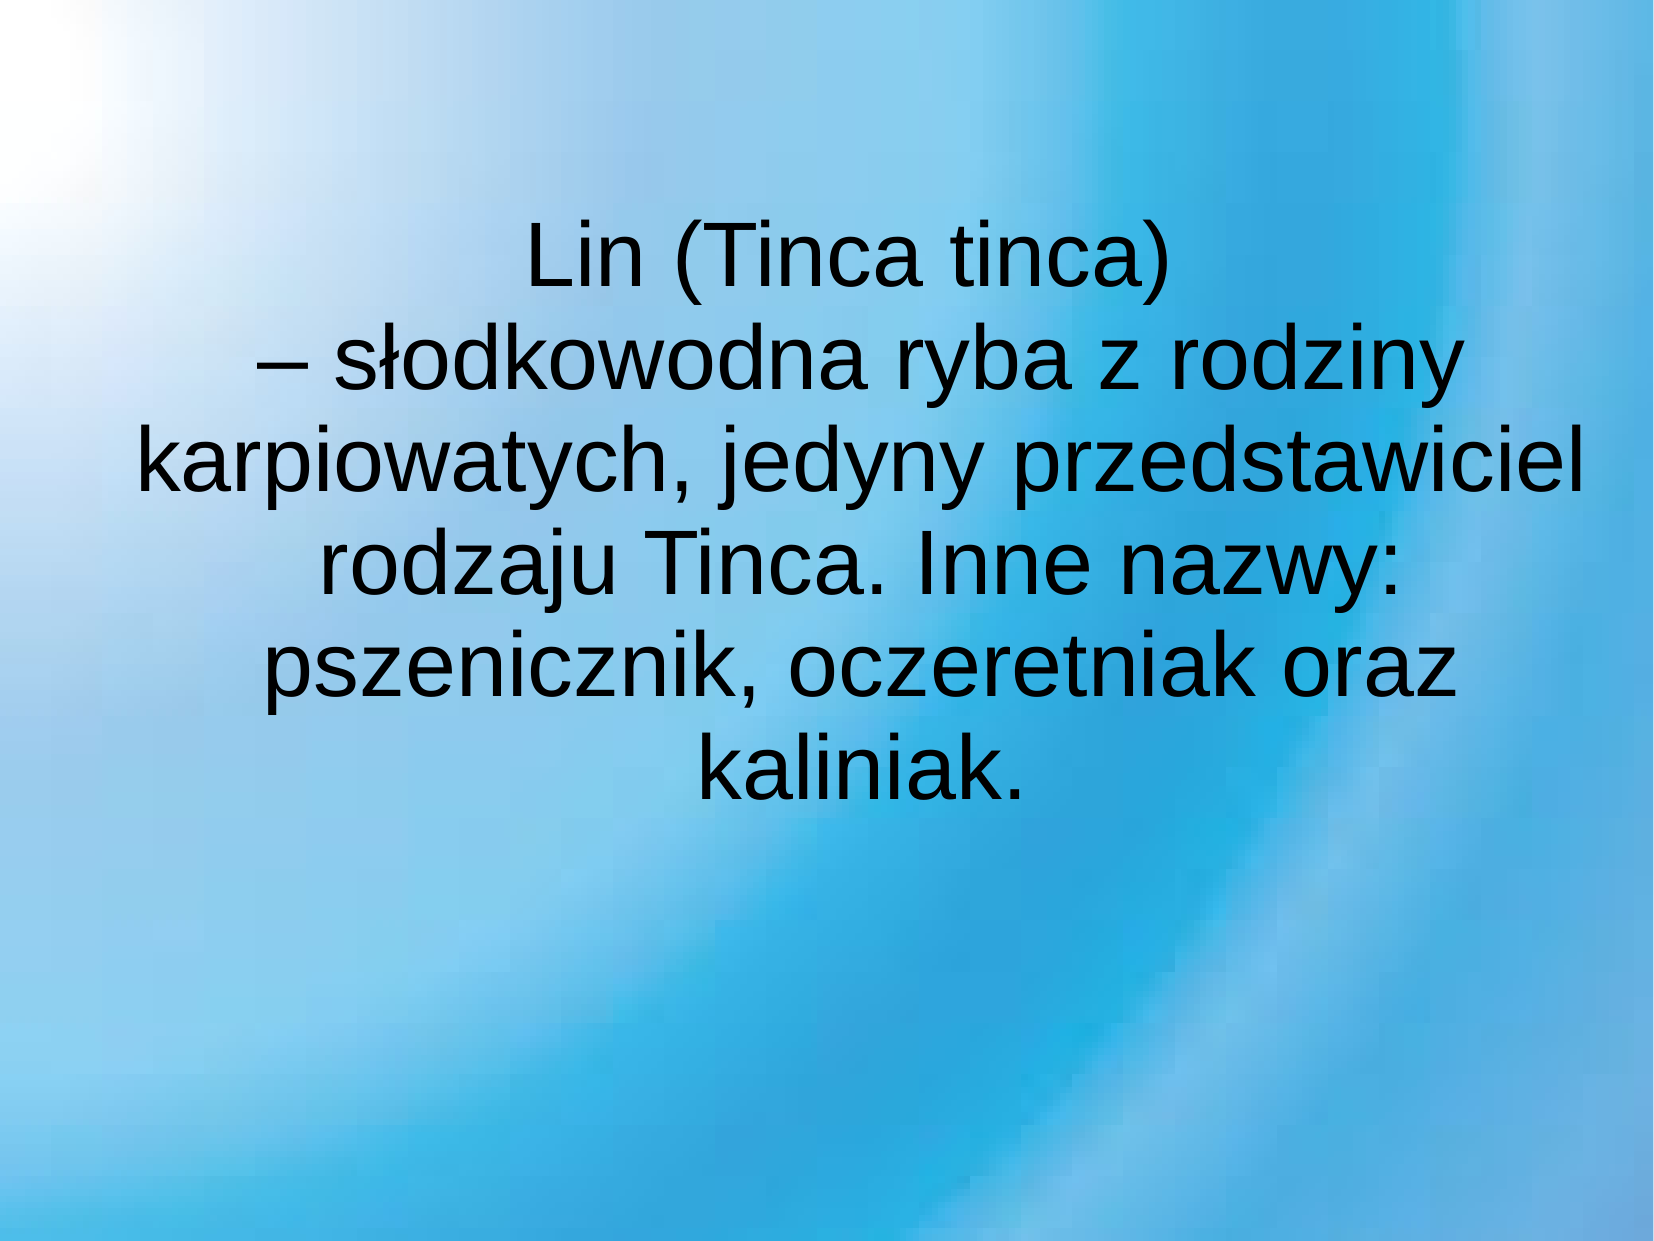

# Lin (Tinca tinca) – słodkowodna ryba z rodziny karpiowatych, jedyny przedstawiciel rodzaju Tinca. Inne nazwy: pszenicznik, oczeretniak oraz kaliniak.